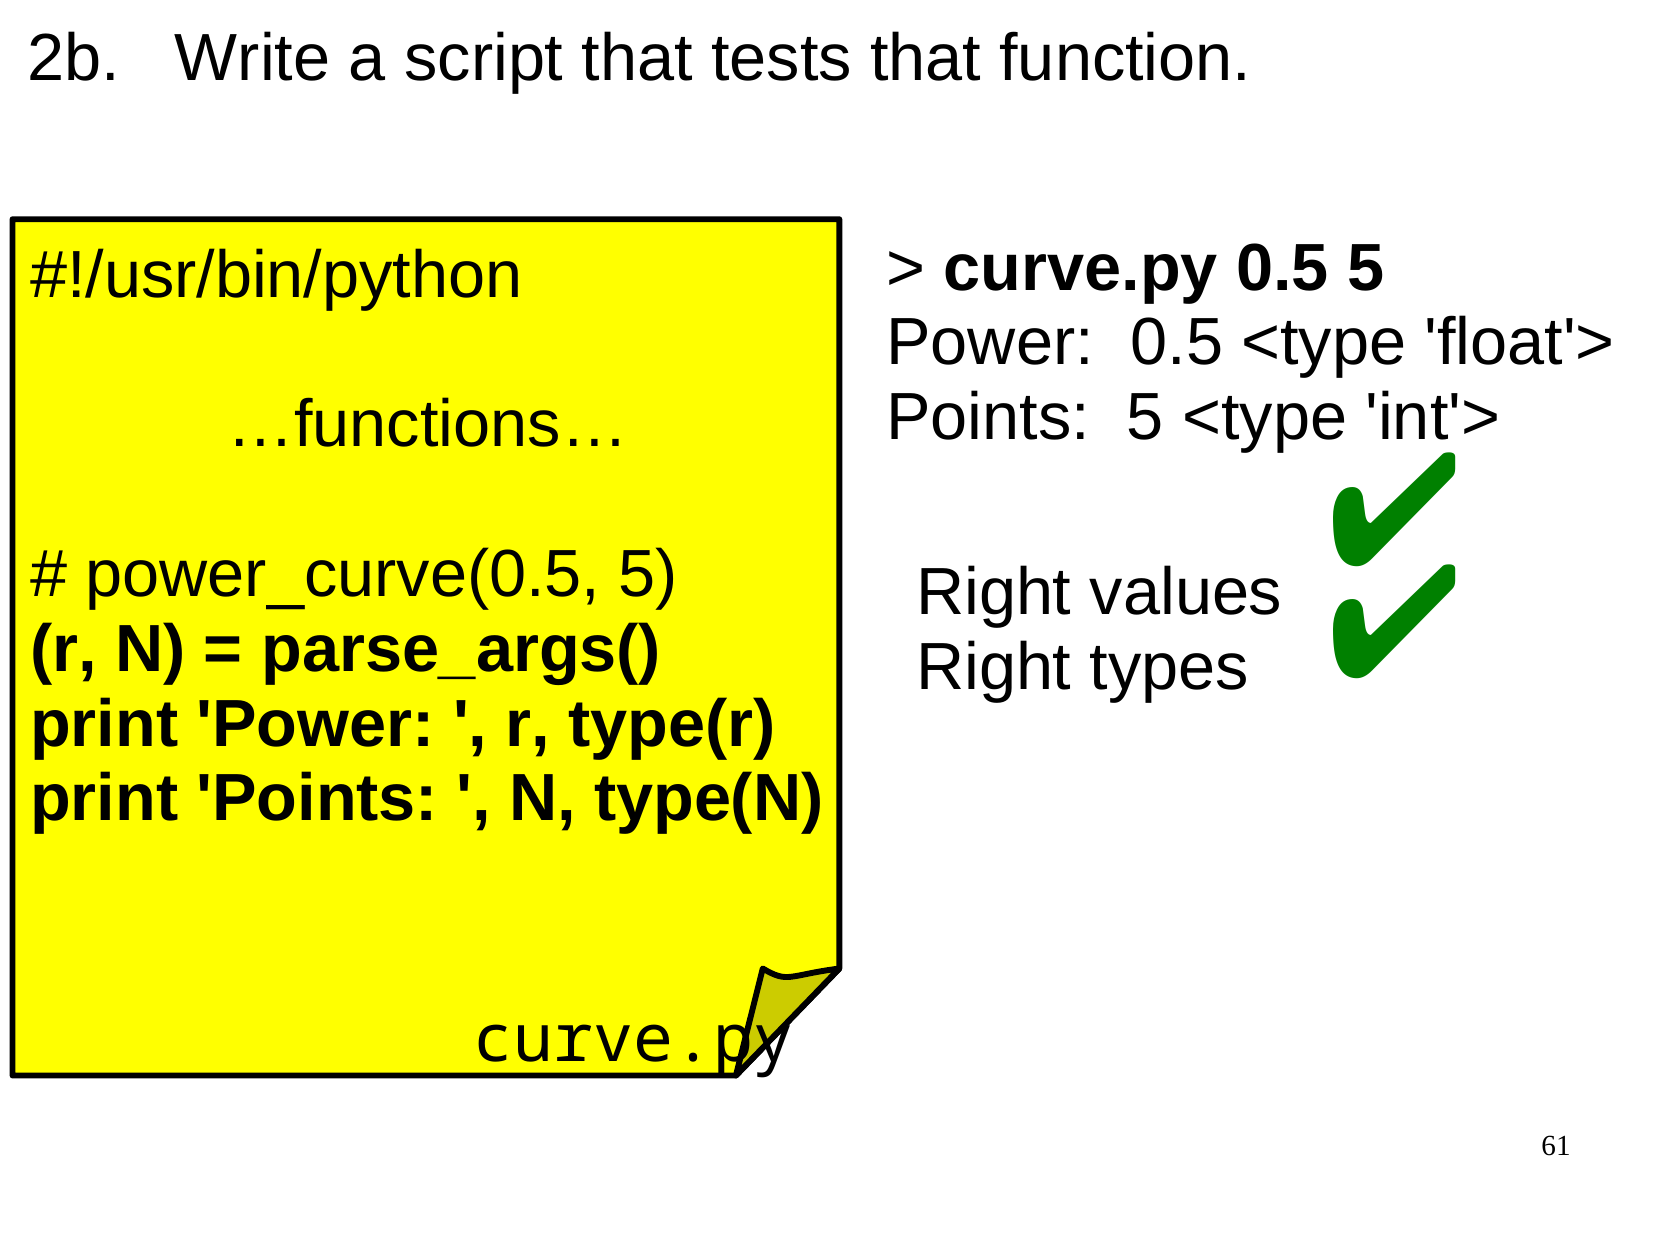

2b.	Write a script that tests that function.
#!/usr/bin/python
…functions…
# power_curve(0.5, 5)
(r, N) = parse_args()
print 'Power: ', r, type(r)
print 'Points: ', N, type(N)
> curve.py 0.5 5
Power: 0.5 <type 'float'>
Points: 5 <type 'int'>
✔
✔
Right values
Right types
curve.py
61